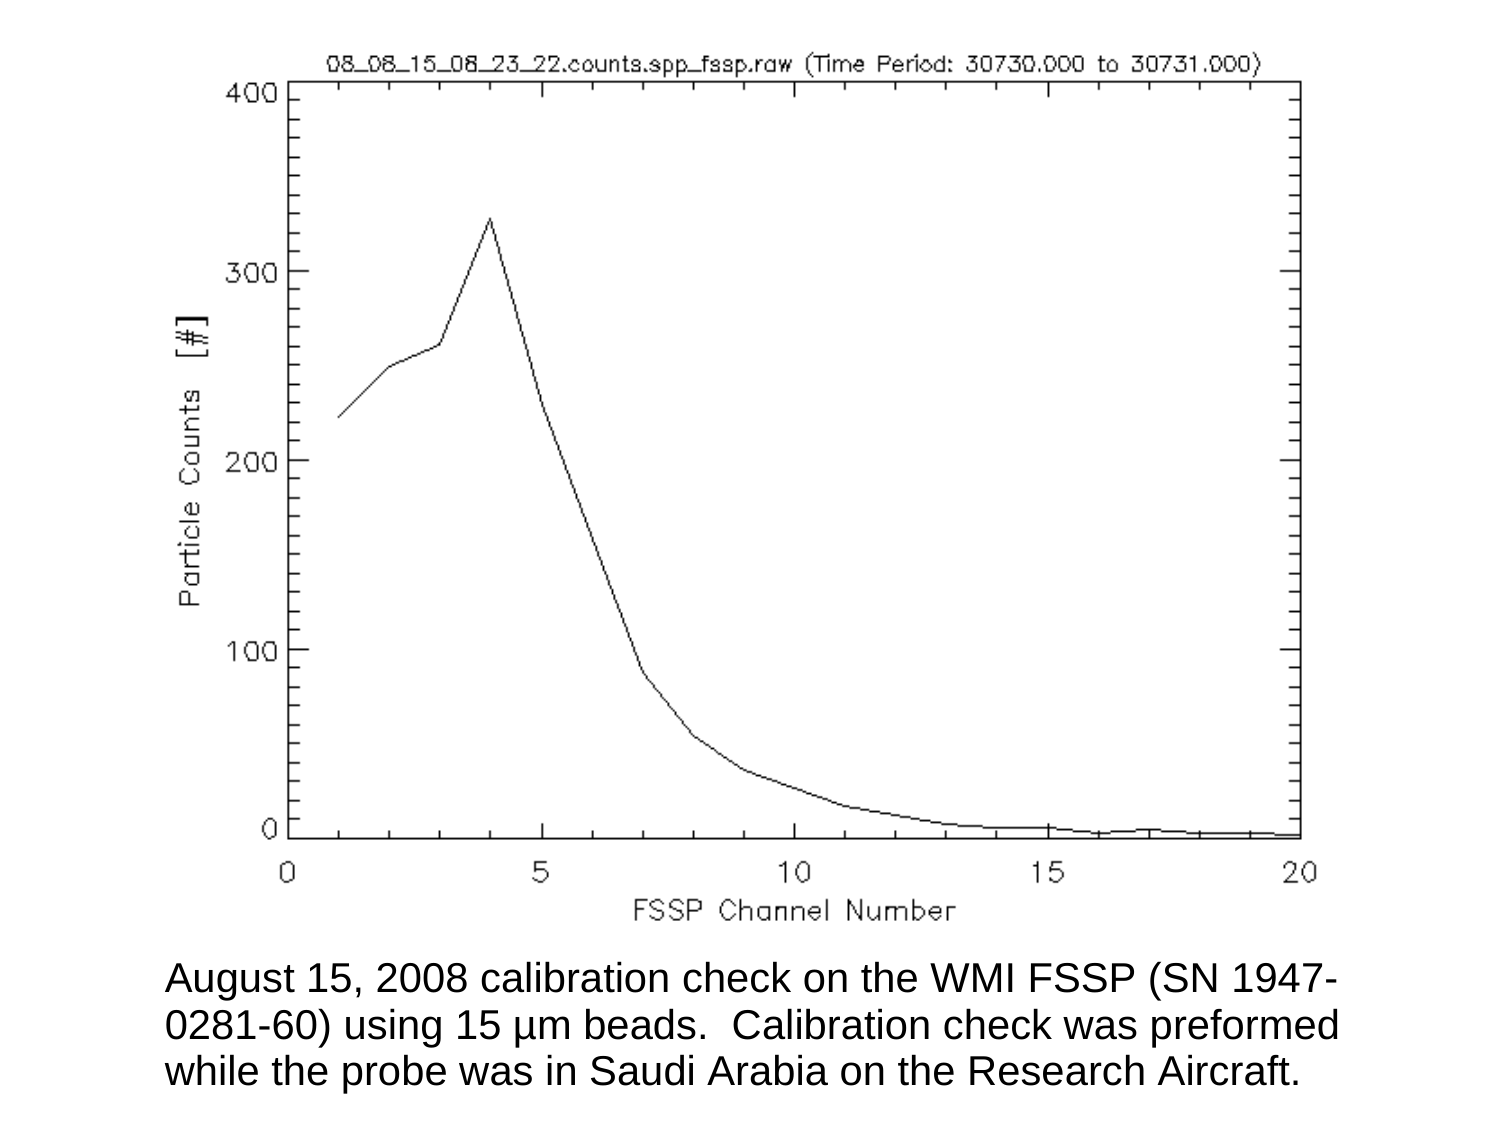

August 15, 2008 calibration check on the WMI FSSP (SN 1947-0281-60) using 15 µm beads. Calibration check was preformed while the probe was in Saudi Arabia on the Research Aircraft.